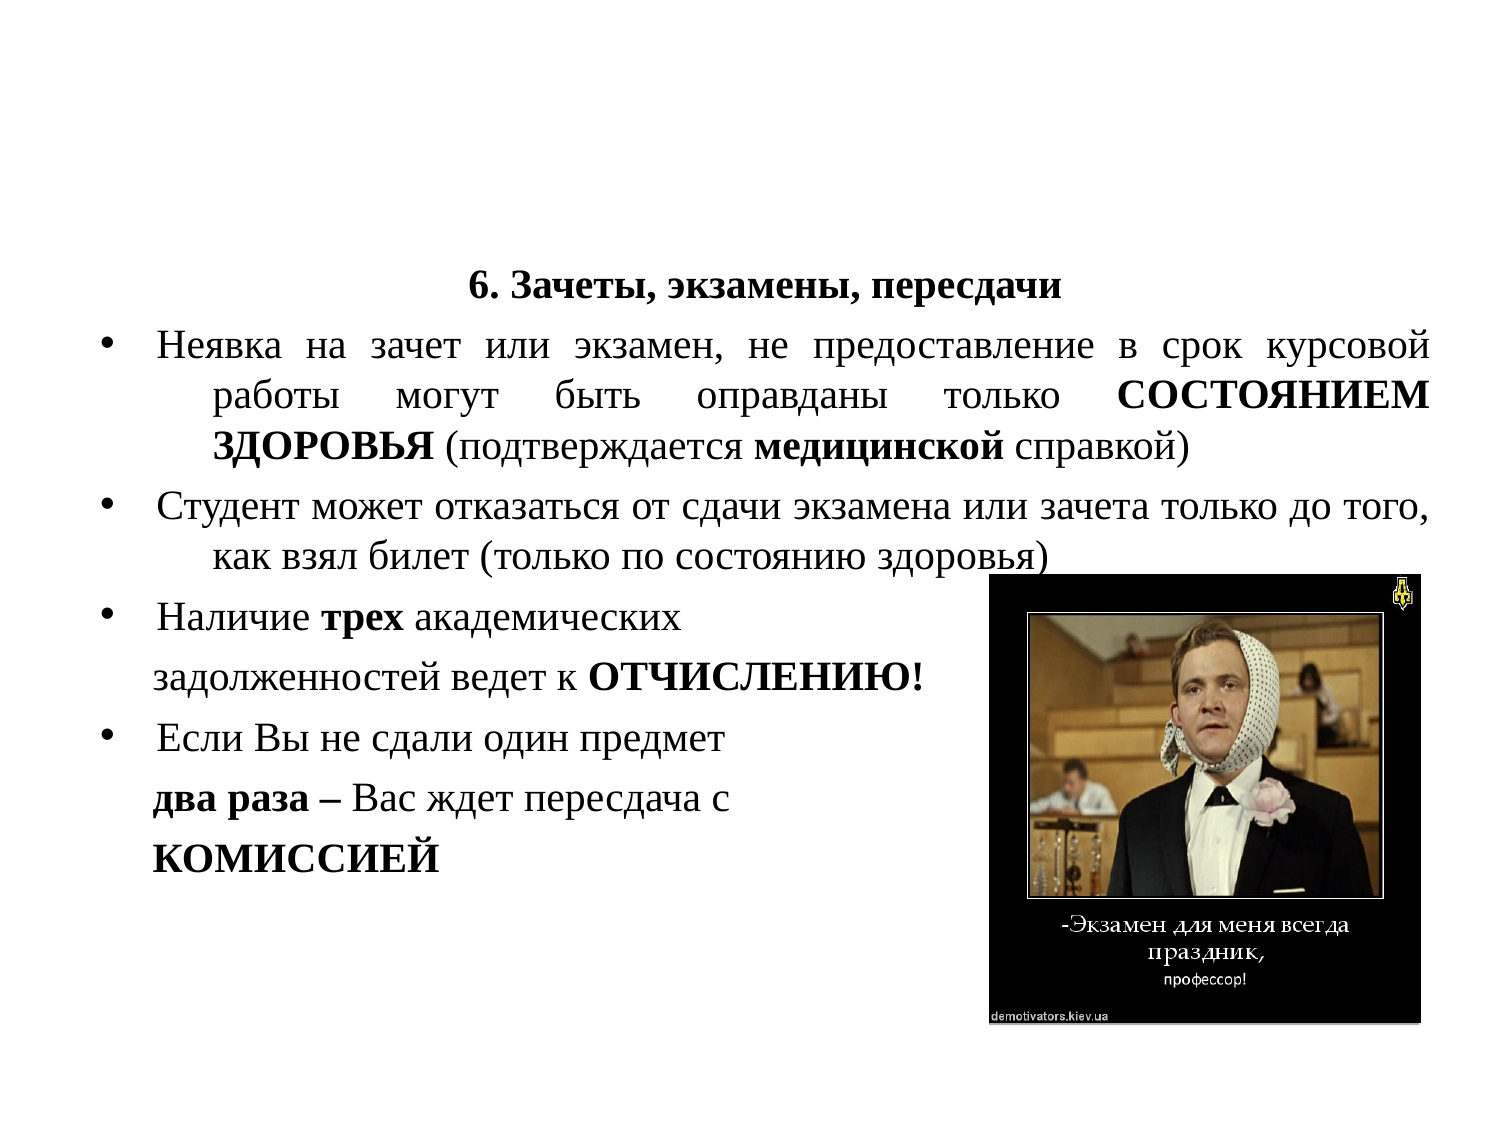

# Особенности обучения
6. Зачеты, экзамены, пересдачи
Неявка на зачет или экзамен, не предоставление в срок курсовой работы могут быть оправданы только СОСТОЯНИЕМ ЗДОРОВЬЯ (подтверждается медицинской справкой)
Студент может отказаться от сдачи экзамена или зачета только до того, как взял билет (только по состоянию здоровья)
Наличие трех академических
 задолженностей ведет к ОТЧИСЛЕНИЮ!
Если Вы не сдали один предмет
 два раза – Ваc ждет пересдача с
 КОМИССИЕЙ